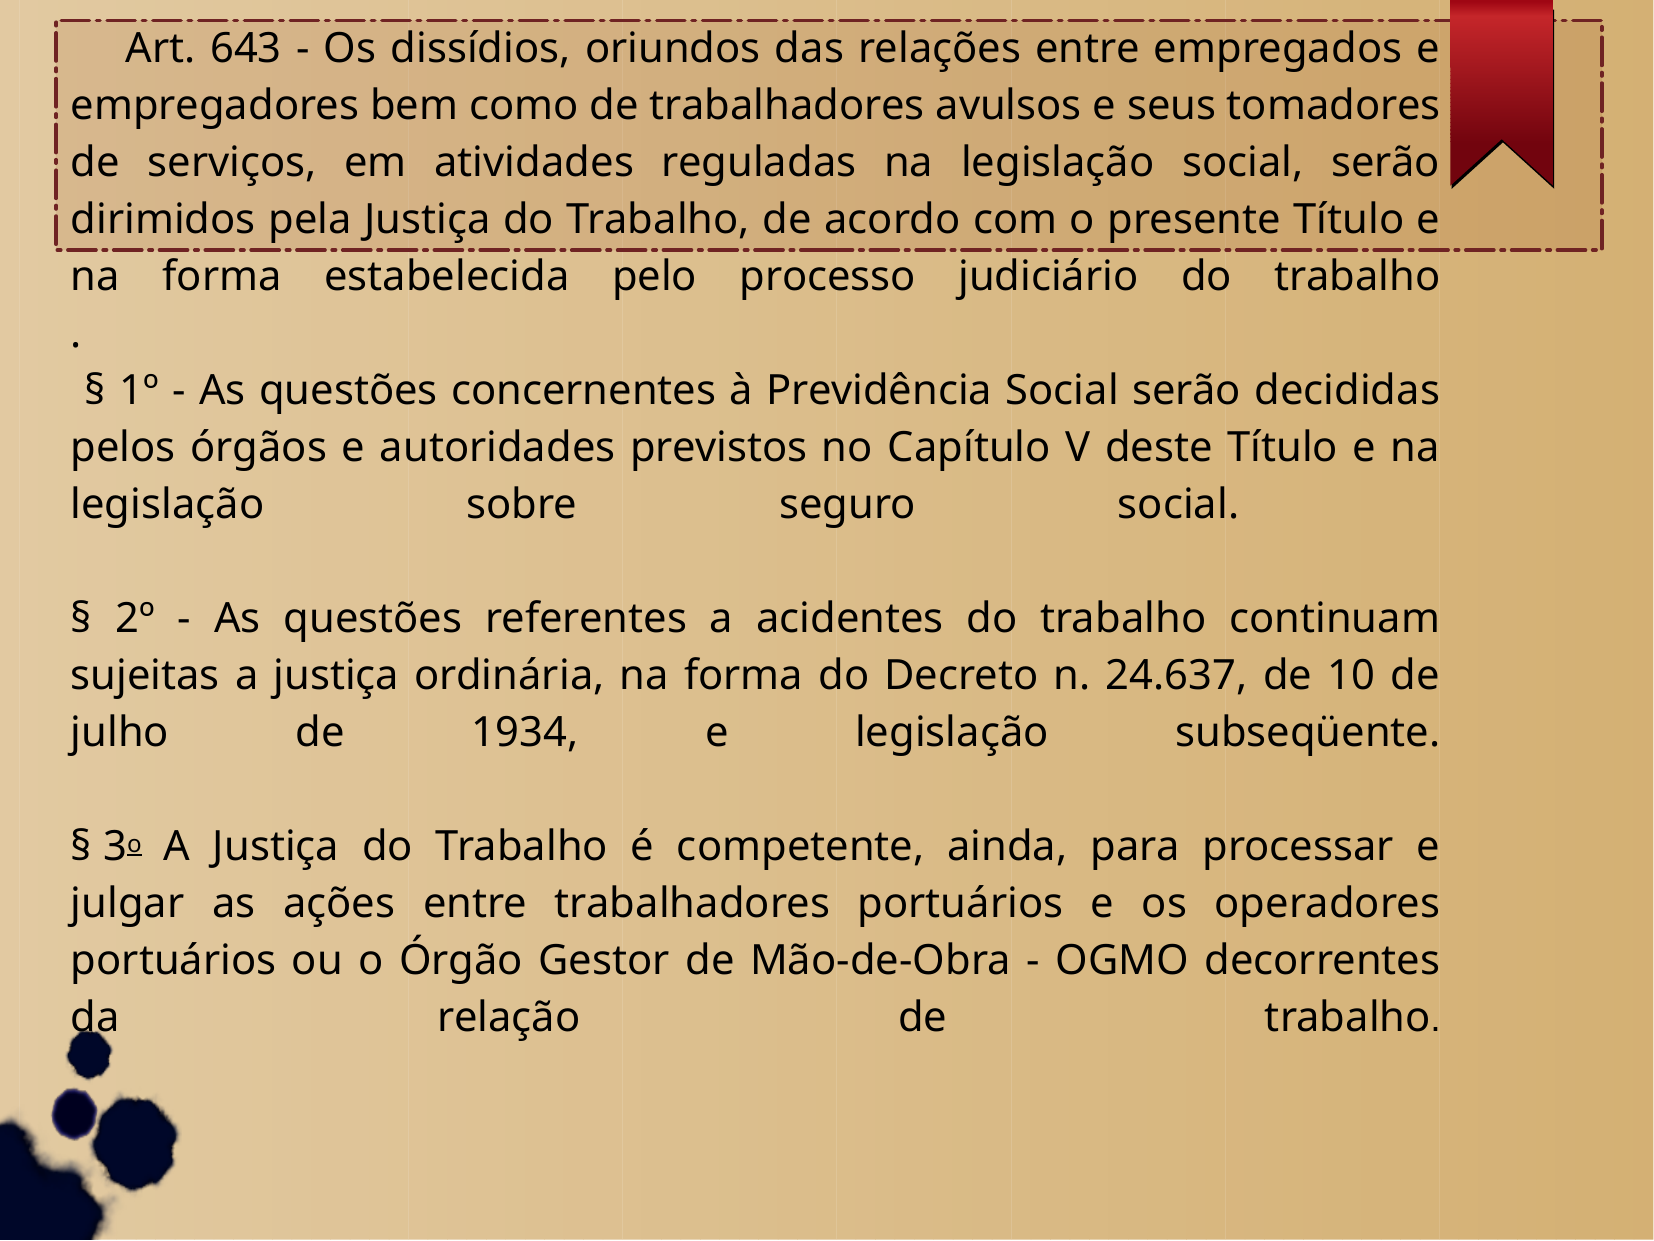

# Art. 643 - Os dissídios, oriundos das relações entre empregados e empregadores bem como de trabalhadores avulsos e seus tomadores de serviços, em atividades reguladas na legislação social, serão dirimidos pela Justiça do Trabalho, de acordo com o presente Título e na forma estabelecida pelo processo judiciário do trabalho . § 1º - As questões concernentes à Previdência Social serão decididas pelos órgãos e autoridades previstos no Capítulo V deste Título e na legislação sobre seguro social. § 2º - As questões referentes a acidentes do trabalho continuam sujeitas a justiça ordinária, na forma do Decreto n. 24.637, de 10 de julho de 1934, e legislação subseqüente. § 3o  A Justiça do Trabalho é competente, ainda, para processar e julgar as ações entre trabalhadores portuários e os operadores portuários ou o Órgão Gestor de Mão-de-Obra - OGMO decorrentes da relação de trabalho.